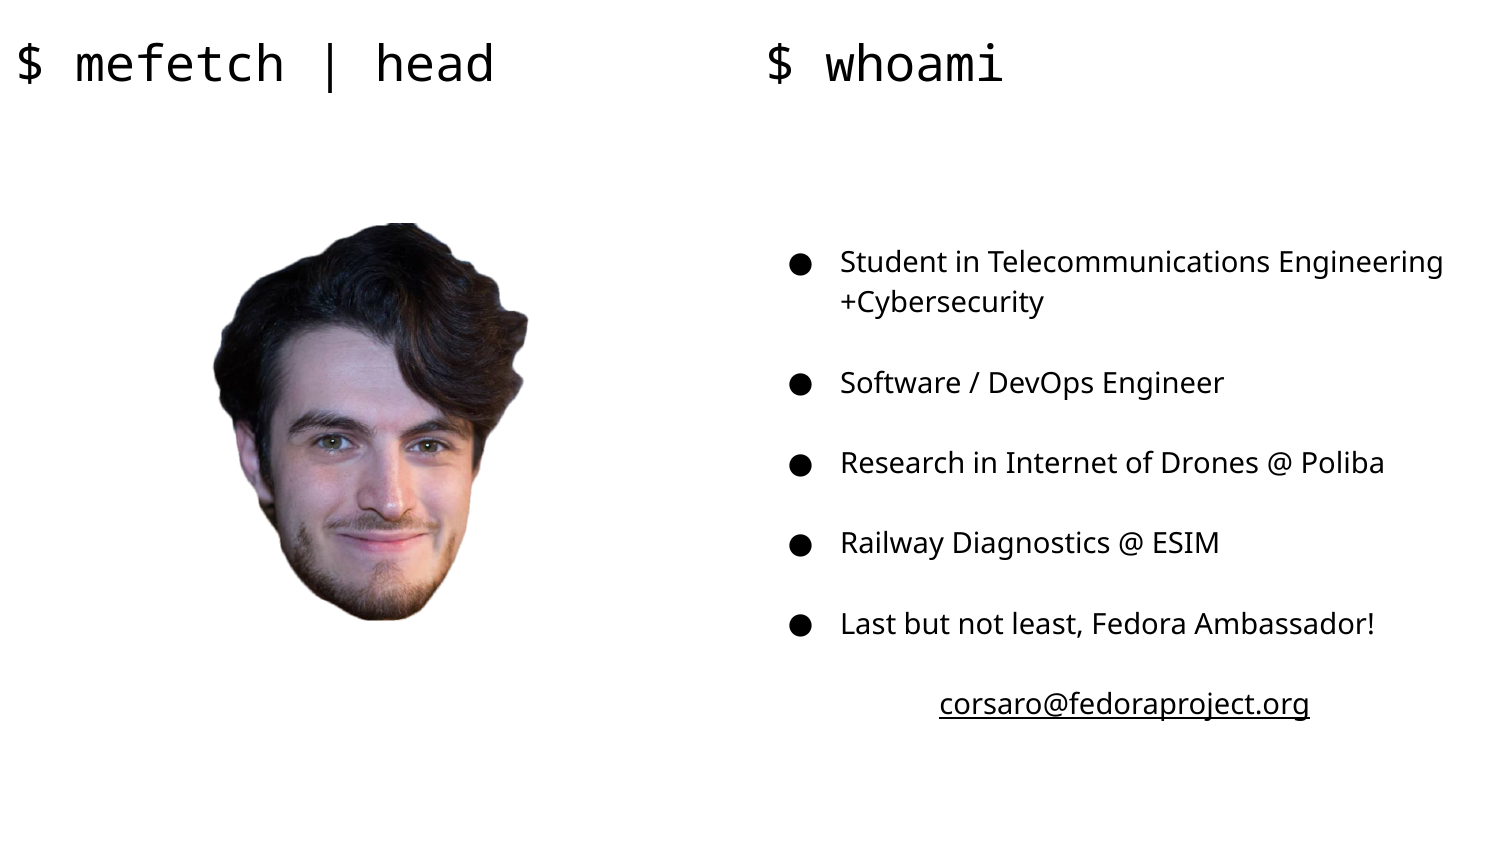

$ mefetch | head
$ whoami
Student in Telecommunications Engineering +Cybersecurity
Software / DevOps Engineer
Research in Internet of Drones @ Poliba
Railway Diagnostics @ ESIM
Last but not least, Fedora Ambassador!
corsaro@fedoraproject.org